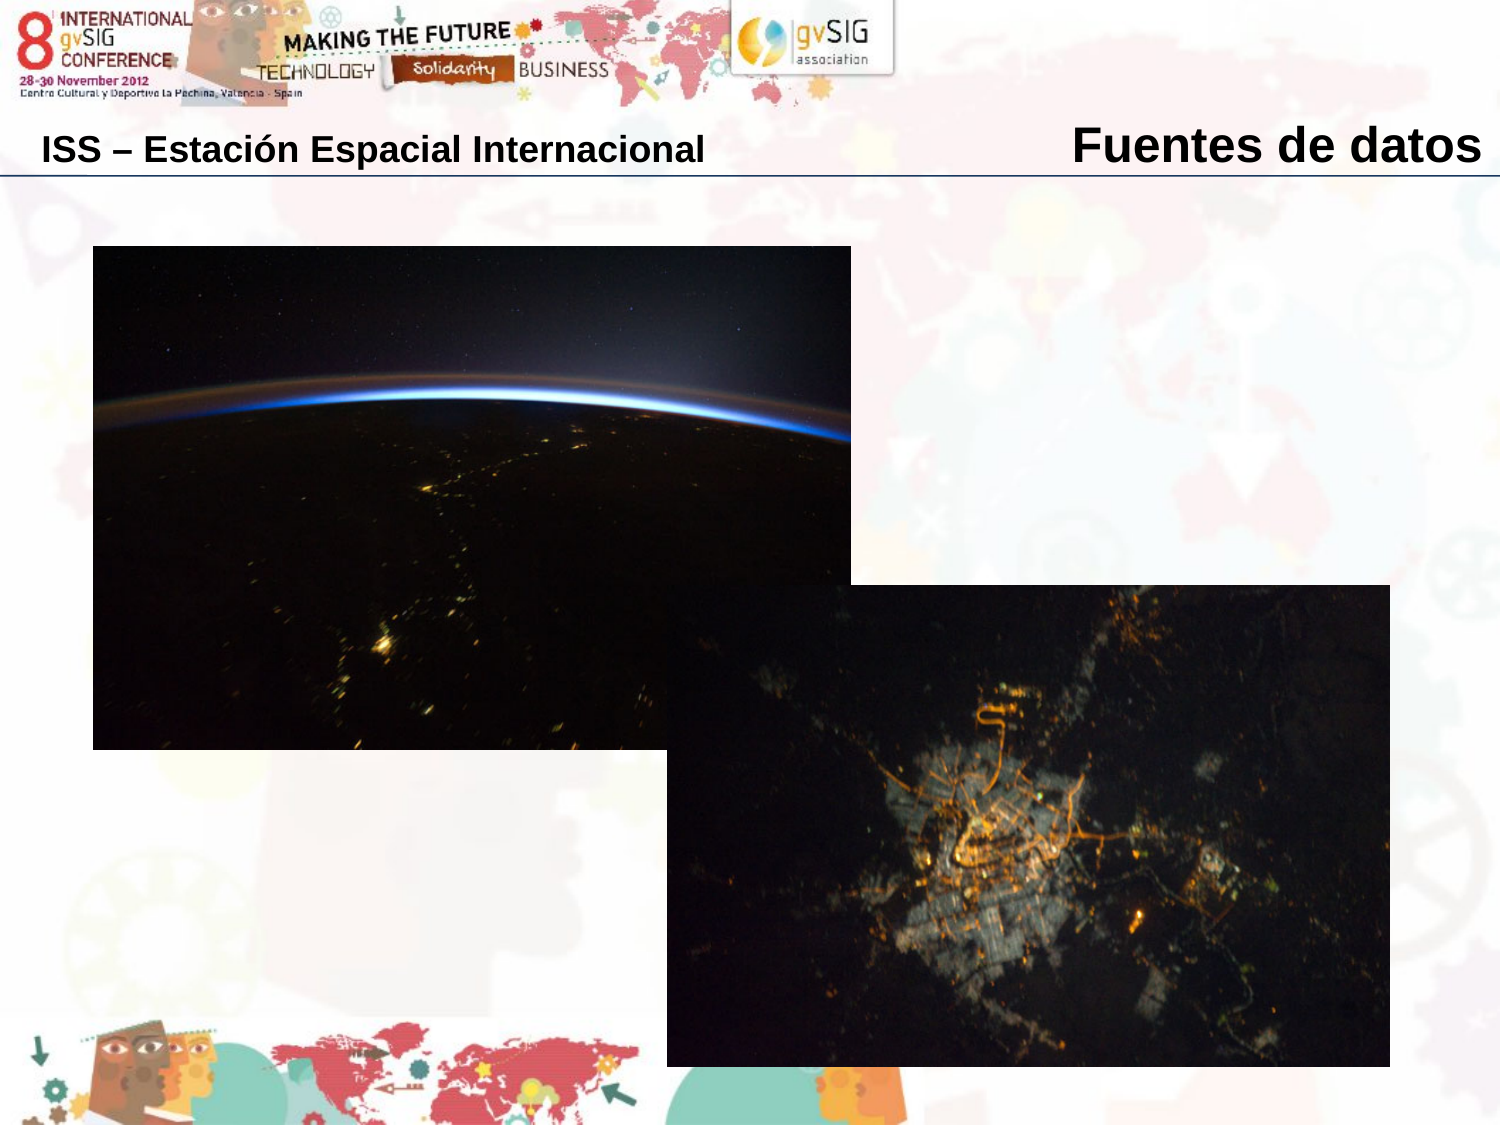

Fuentes de datos
ISS – Estación Espacial Internacional